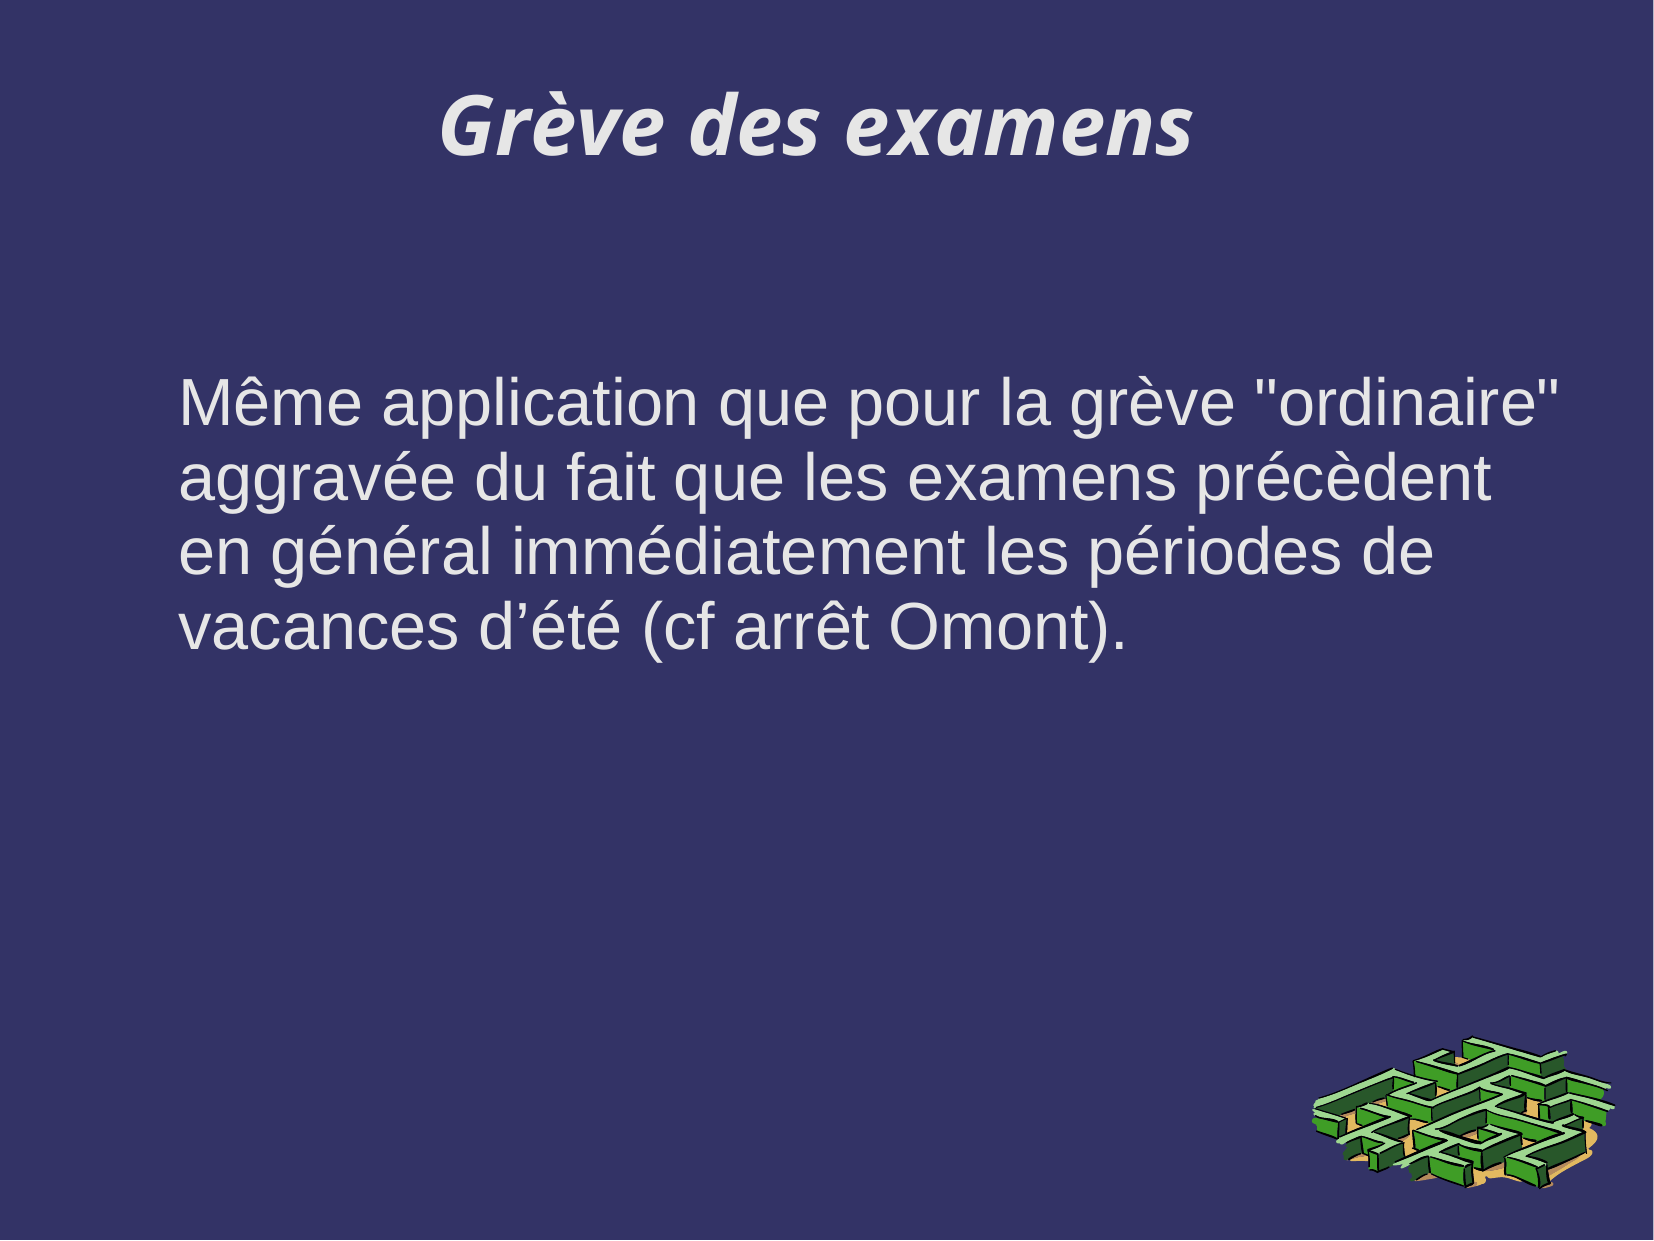

# Grève des examens
Même application que pour la grève "ordinaire" aggravée du fait que les examens précèdent en général immédiatement les périodes de vacances d’été (cf arrêt Omont).